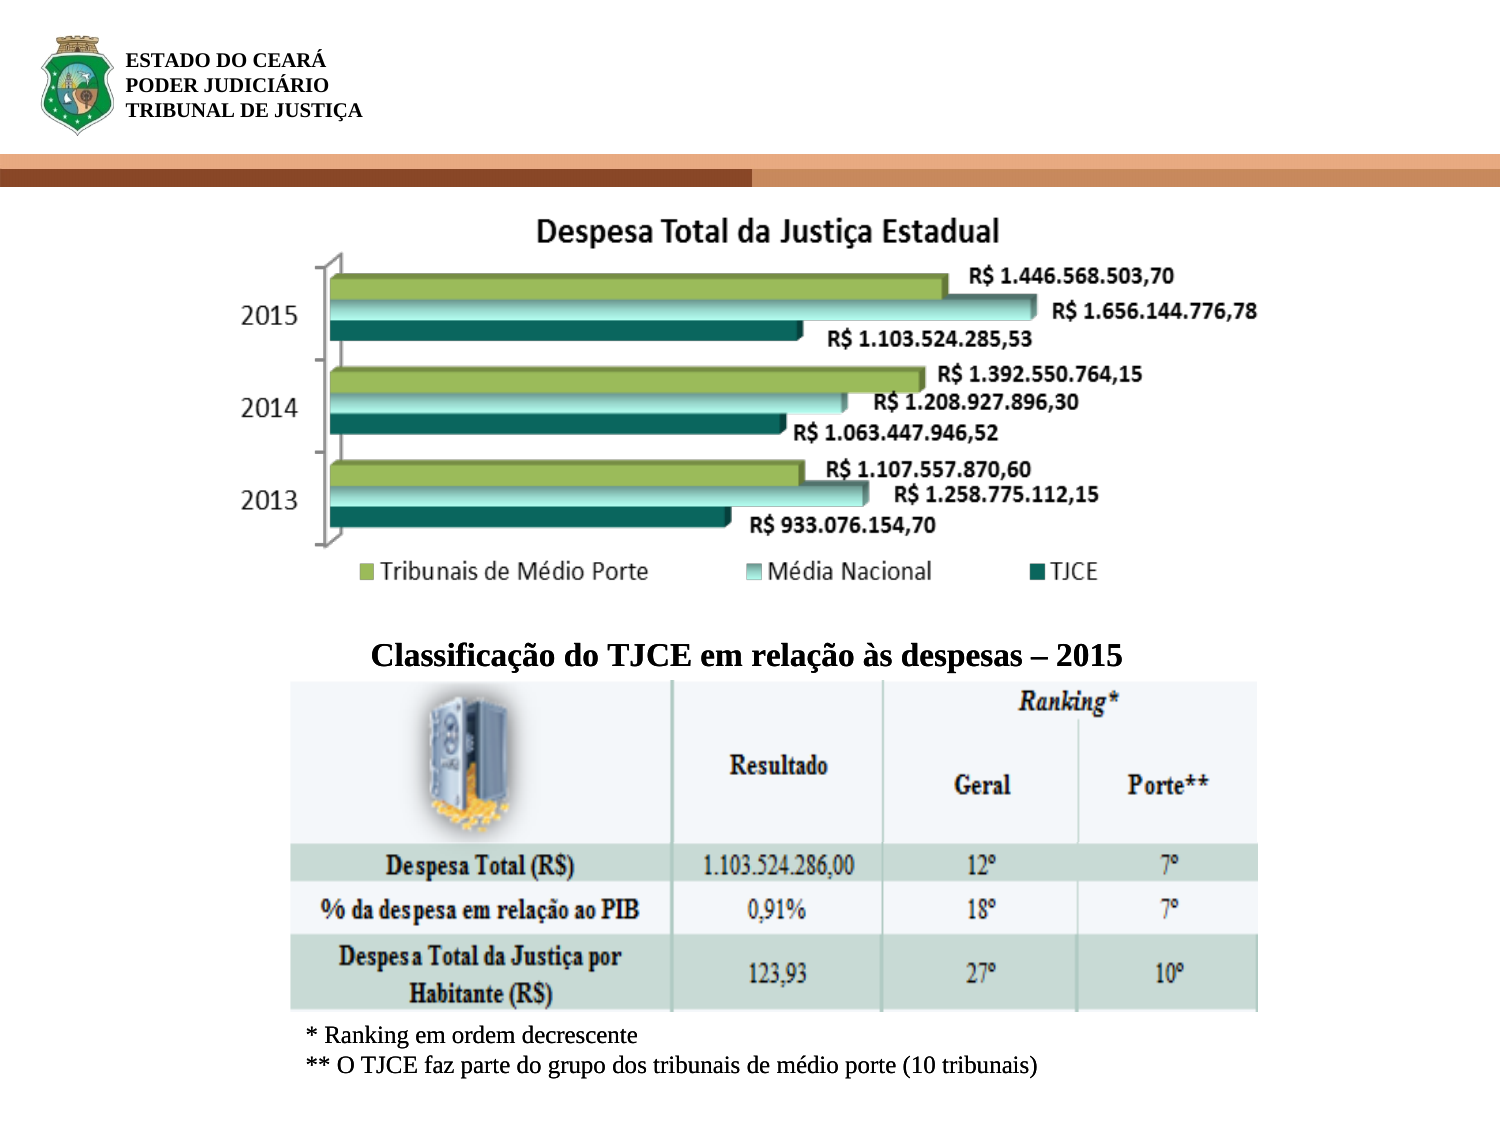

Classificação do TJCE em relação às despesas – 2015
Classificação do TJCE em relação às despesas – 2015
* Ranking em ordem decrescente
** O TJCE faz parte do grupo dos tribunais de médio porte (10 tribunais)
* Ranking em ordem decrescente
** O TJCE faz parte do grupo dos tribunais de médio porte (10 tribunais)